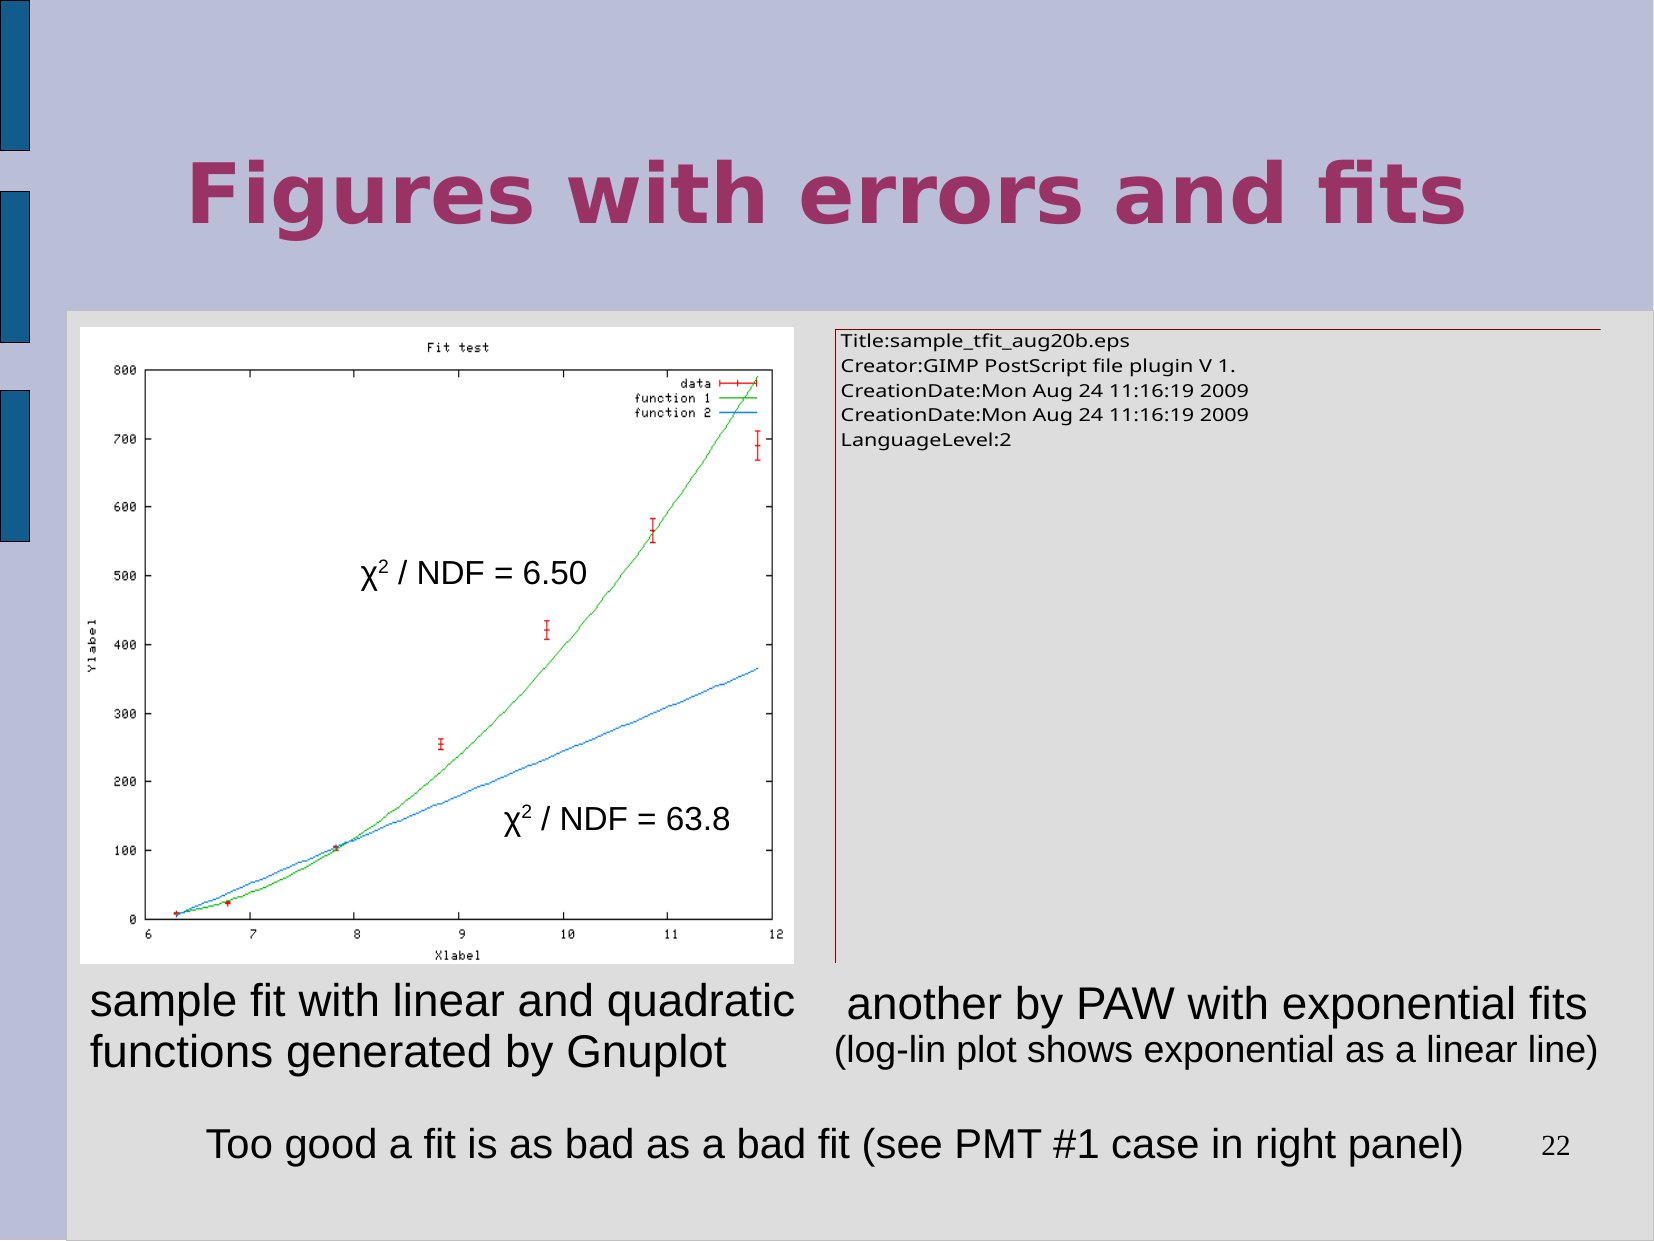

# Figures with errors and fits
χ2 / NDF = 6.50
χ2 / NDF = 63.8
sample fit with linear and quadratic
functions generated by Gnuplot
 another by PAW with exponential fits
(log-lin plot shows exponential as a linear line)
Too good a fit is as bad as a bad fit (see PMT #1 case in right panel)
22